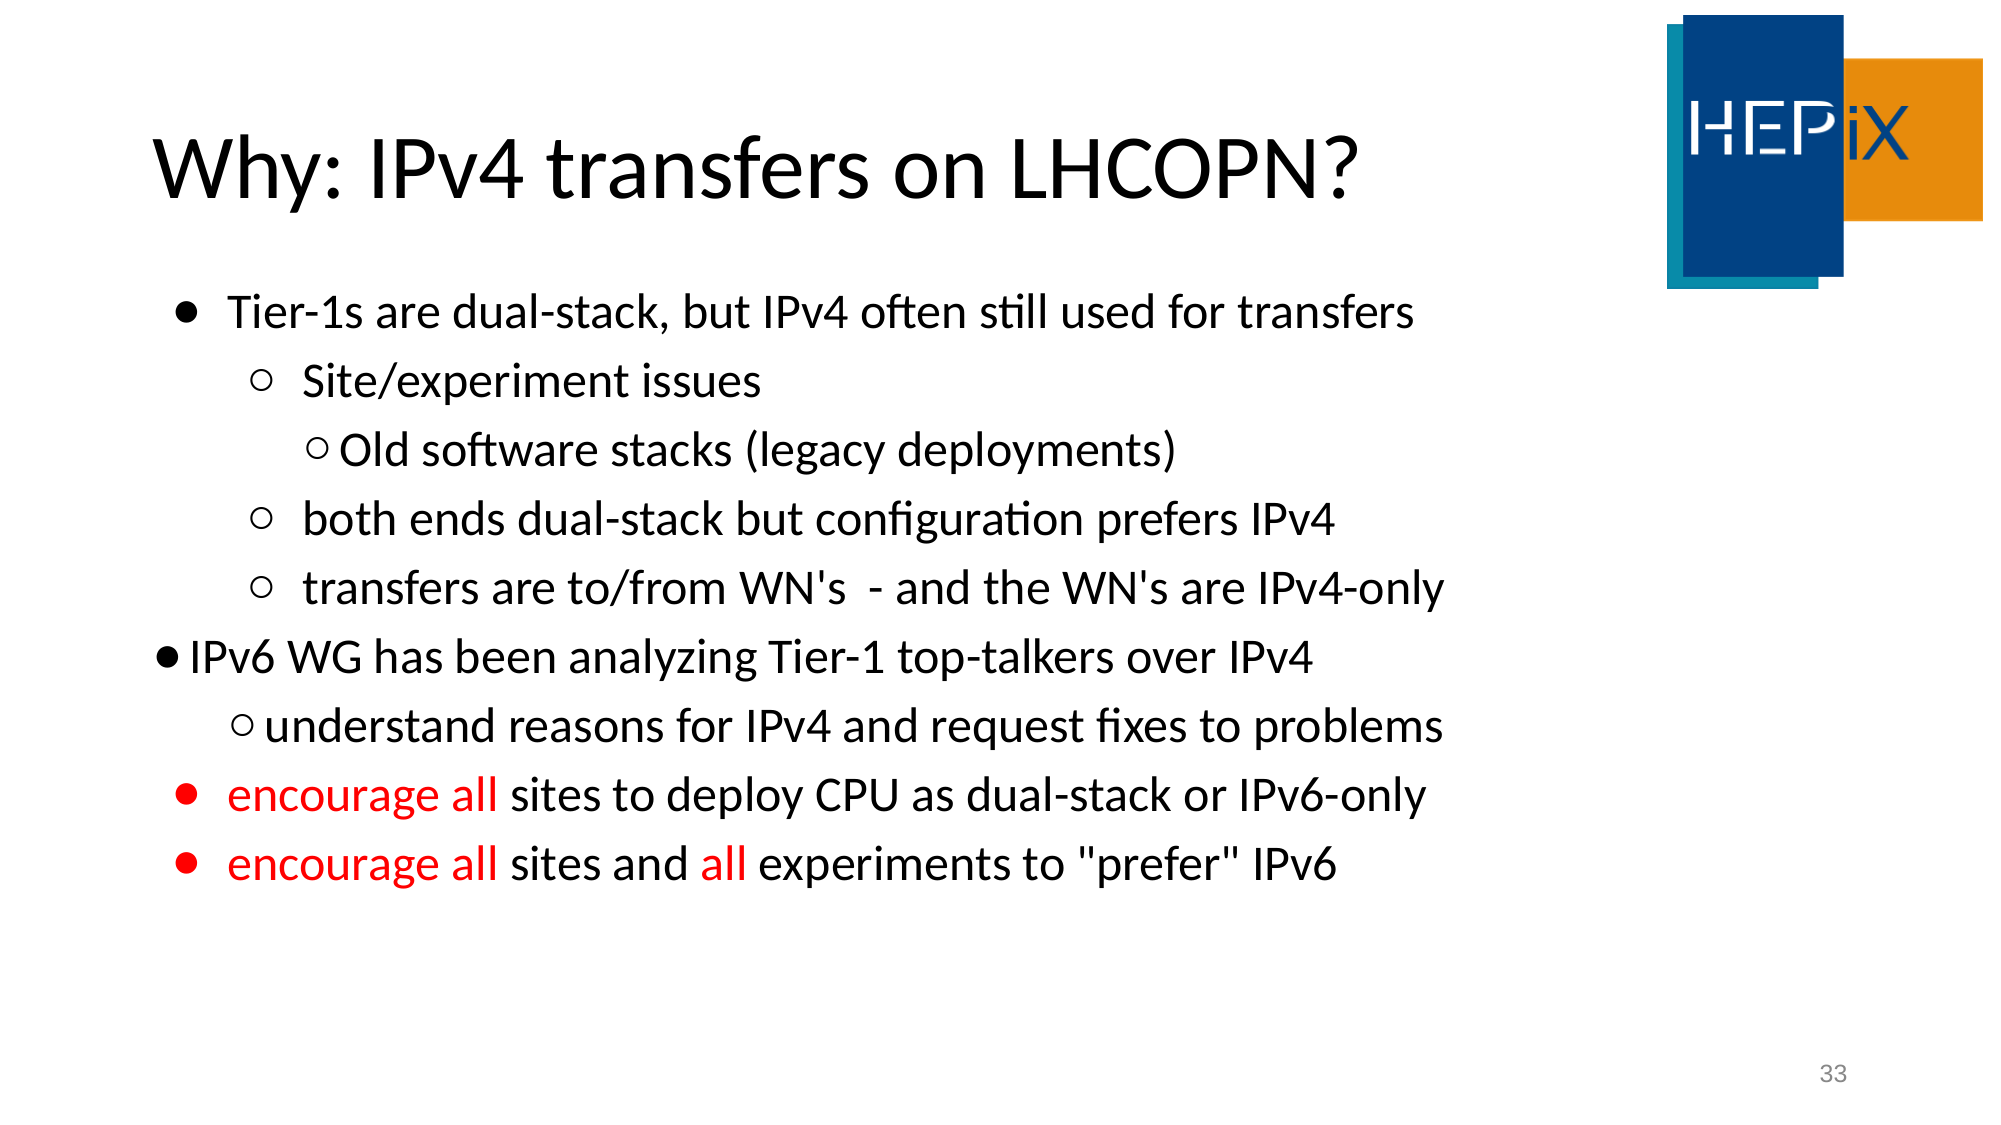

# Why: IPv4 transfers on LHCOPN?
Tier-1s are dual-stack, but IPv4 often still used for transfers
Site/experiment issues
Old software stacks (legacy deployments)
both ends dual-stack but configuration prefers IPv4
transfers are to/from WN's - and the WN's are IPv4-only
IPv6 WG has been analyzing Tier-1 top-talkers over IPv4
understand reasons for IPv4 and request fixes to problems
encourage all sites to deploy CPU as dual-stack or IPv6-only
encourage all sites and all experiments to "prefer" IPv6